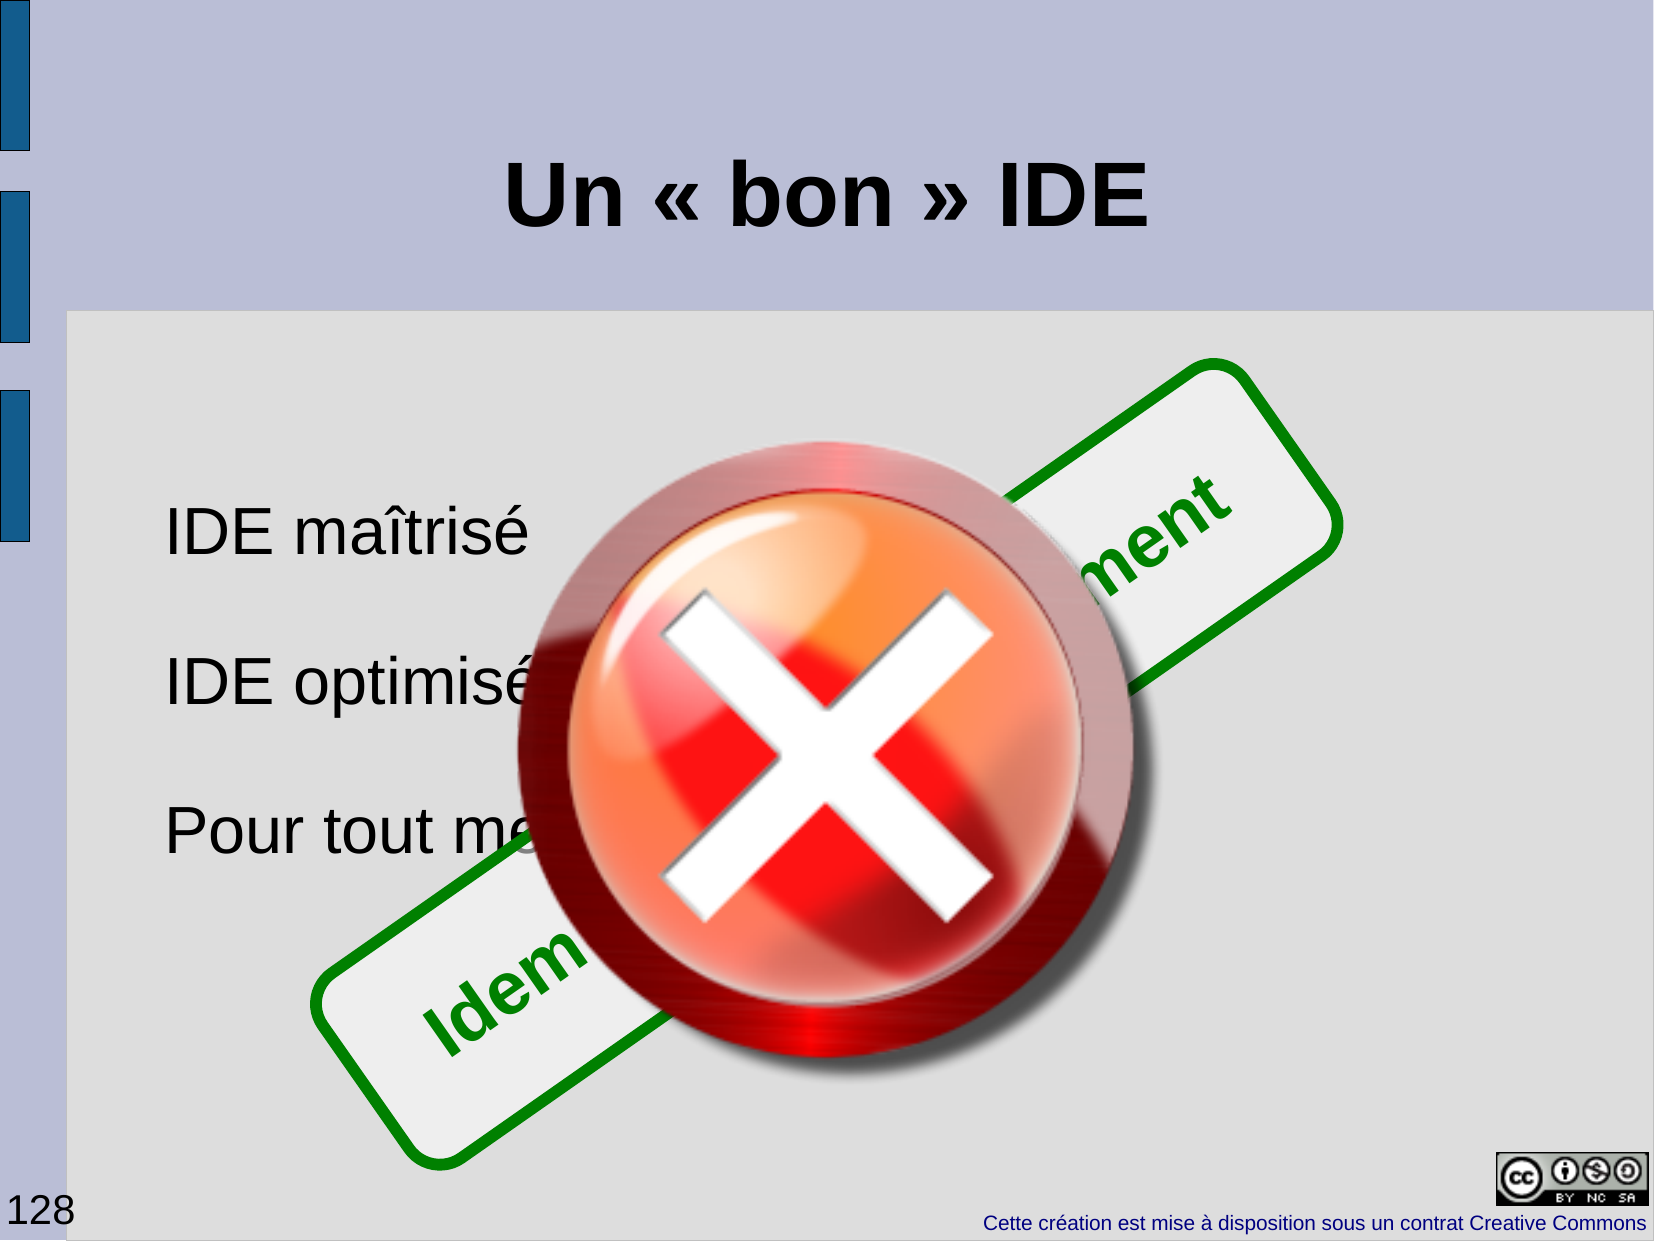

# Un « bon » IDE
IDE maîtrisé
IDE optimisé
Pour tout membre de binôme !
Idem pour l'environnement